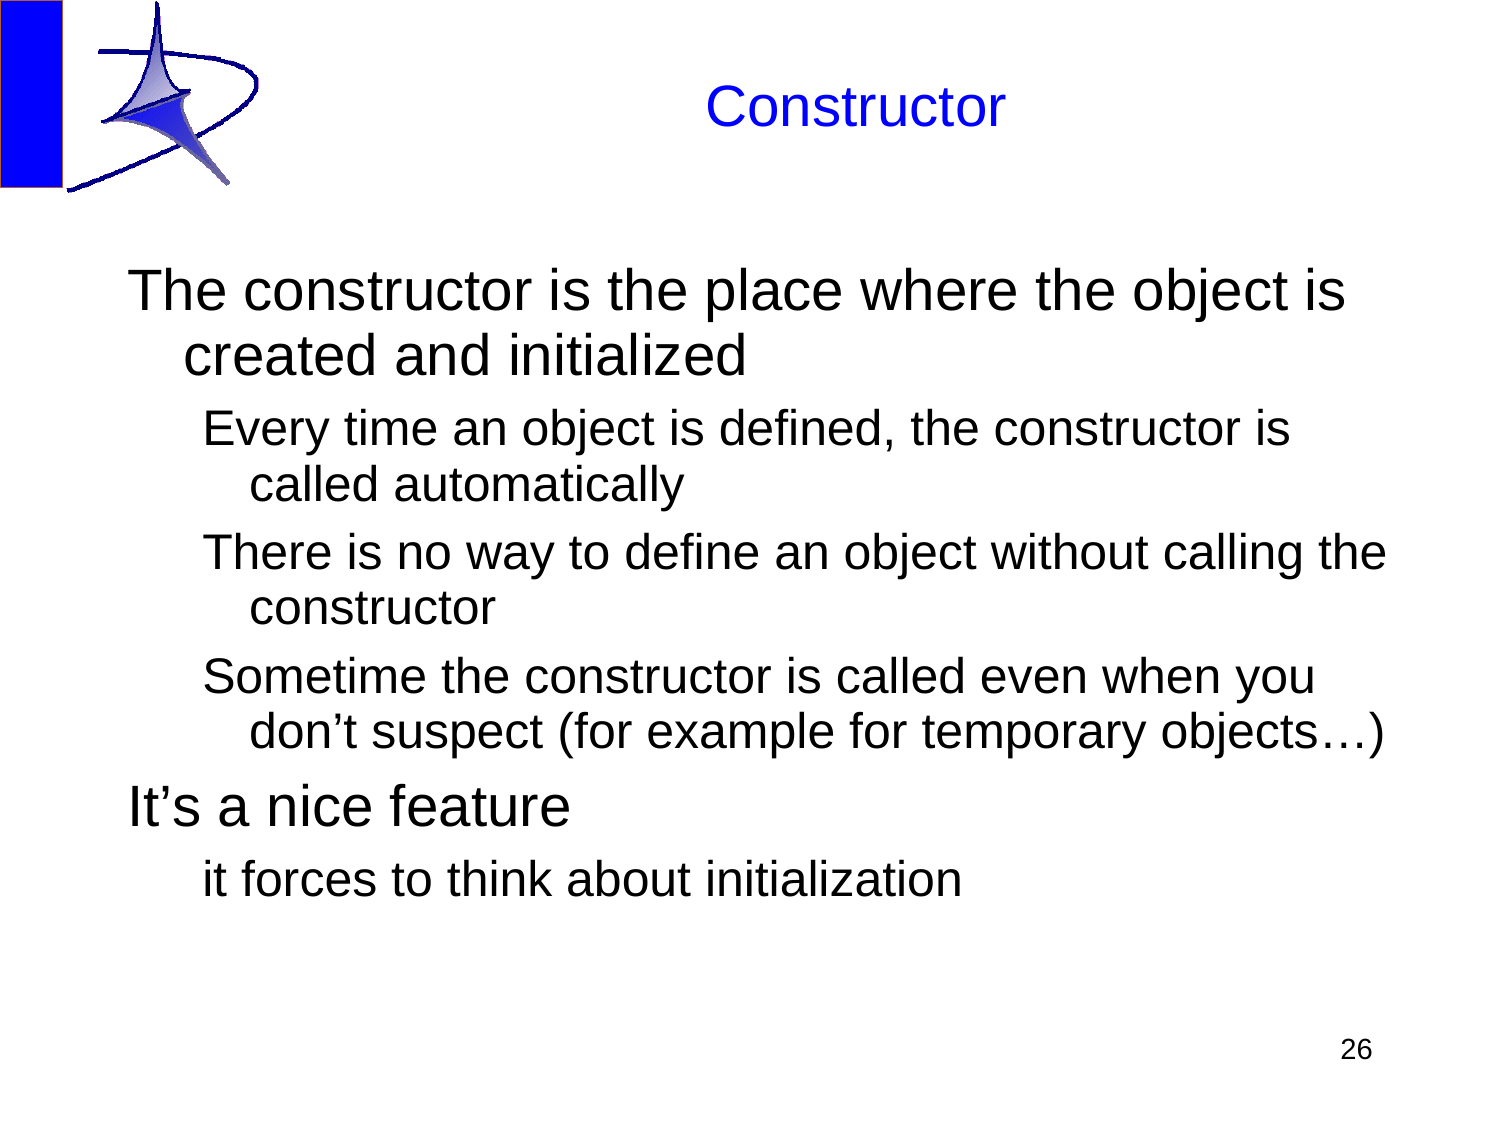

# Constructor
The constructor is the place where the object is created and initialized
Every time an object is defined, the constructor is called automatically
There is no way to define an object without calling the constructor
Sometime the constructor is called even when you don’t suspect (for example for temporary objects…)
It’s a nice feature
it forces to think about initialization
26